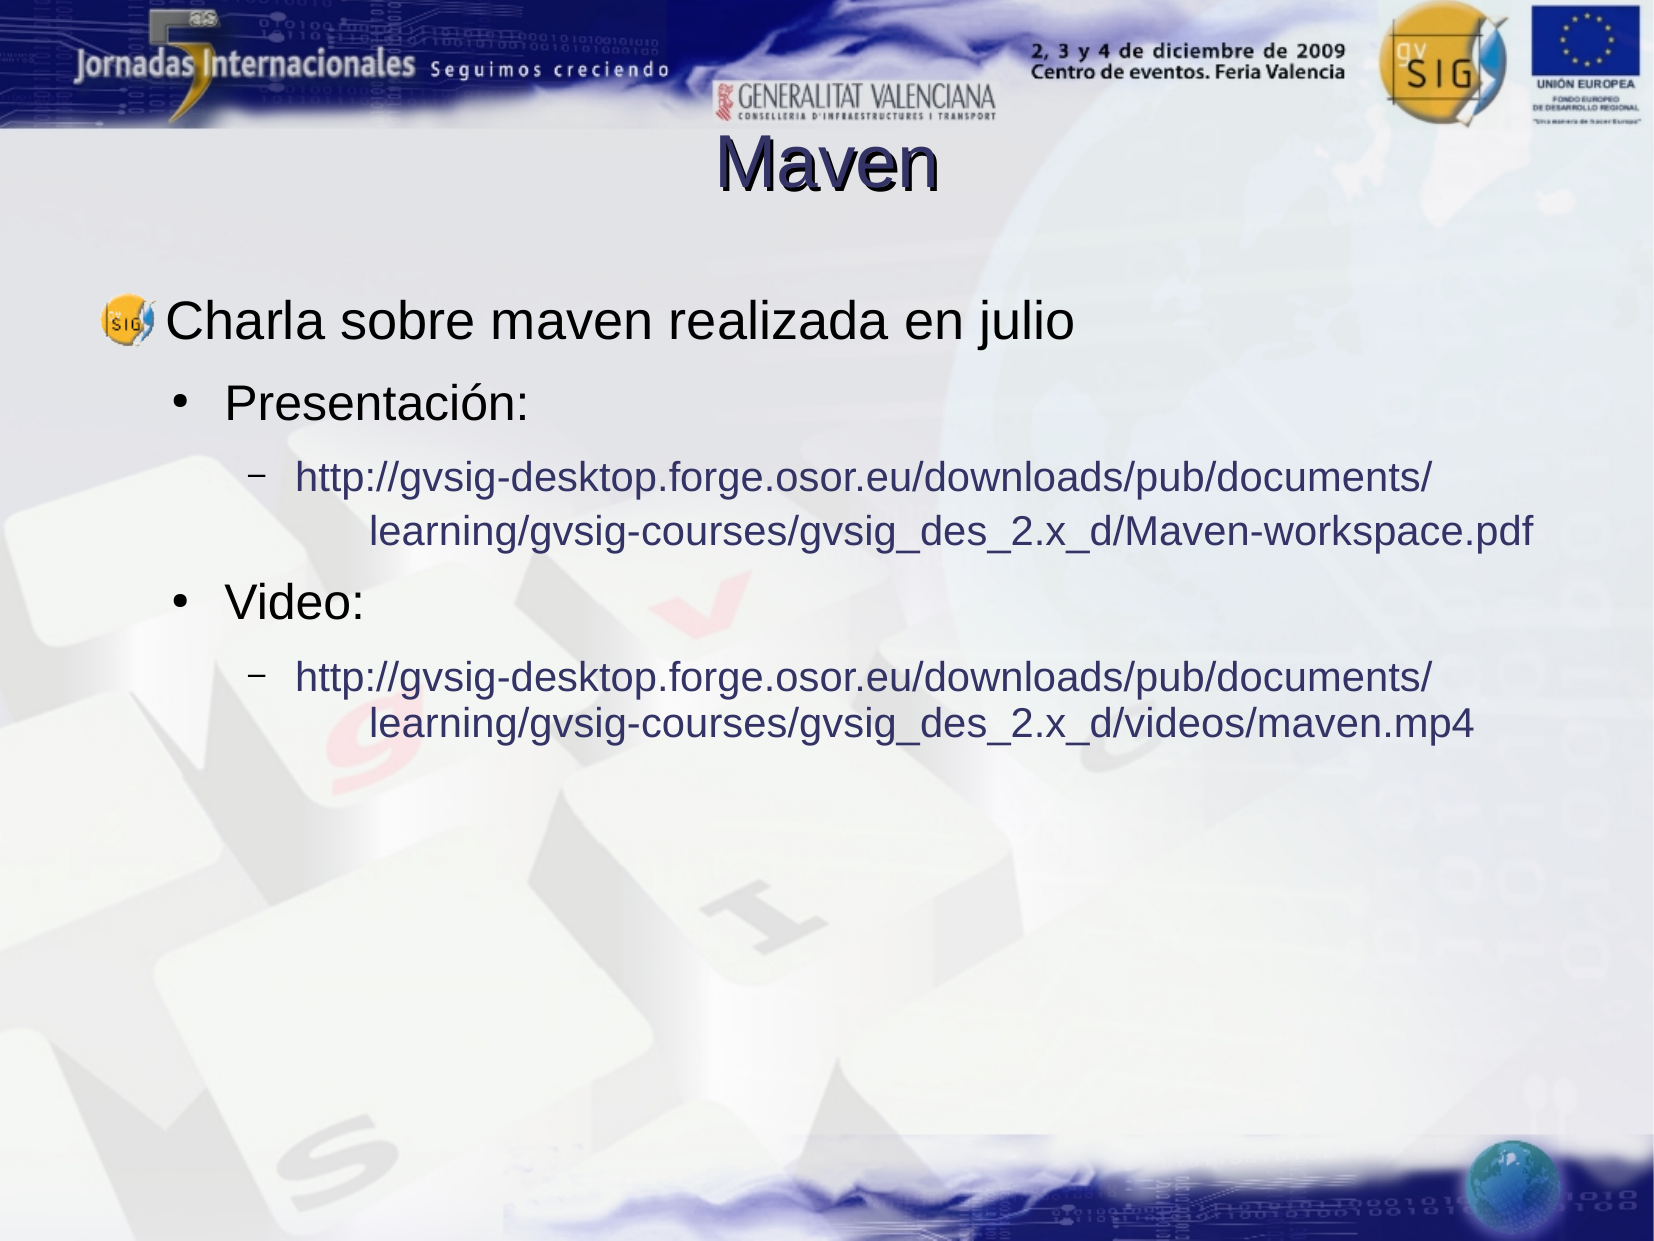

# Maven
Charla sobre maven realizada en julio
Presentación:
http://gvsig-desktop.forge.osor.eu/downloads/pub/documents/
	learning/gvsig-courses/gvsig_des_2.x_d/Maven-workspace.pdf
Video:
http://gvsig-desktop.forge.osor.eu/downloads/pub/documents/
	learning/gvsig-courses/gvsig_des_2.x_d/videos/maven.mp4